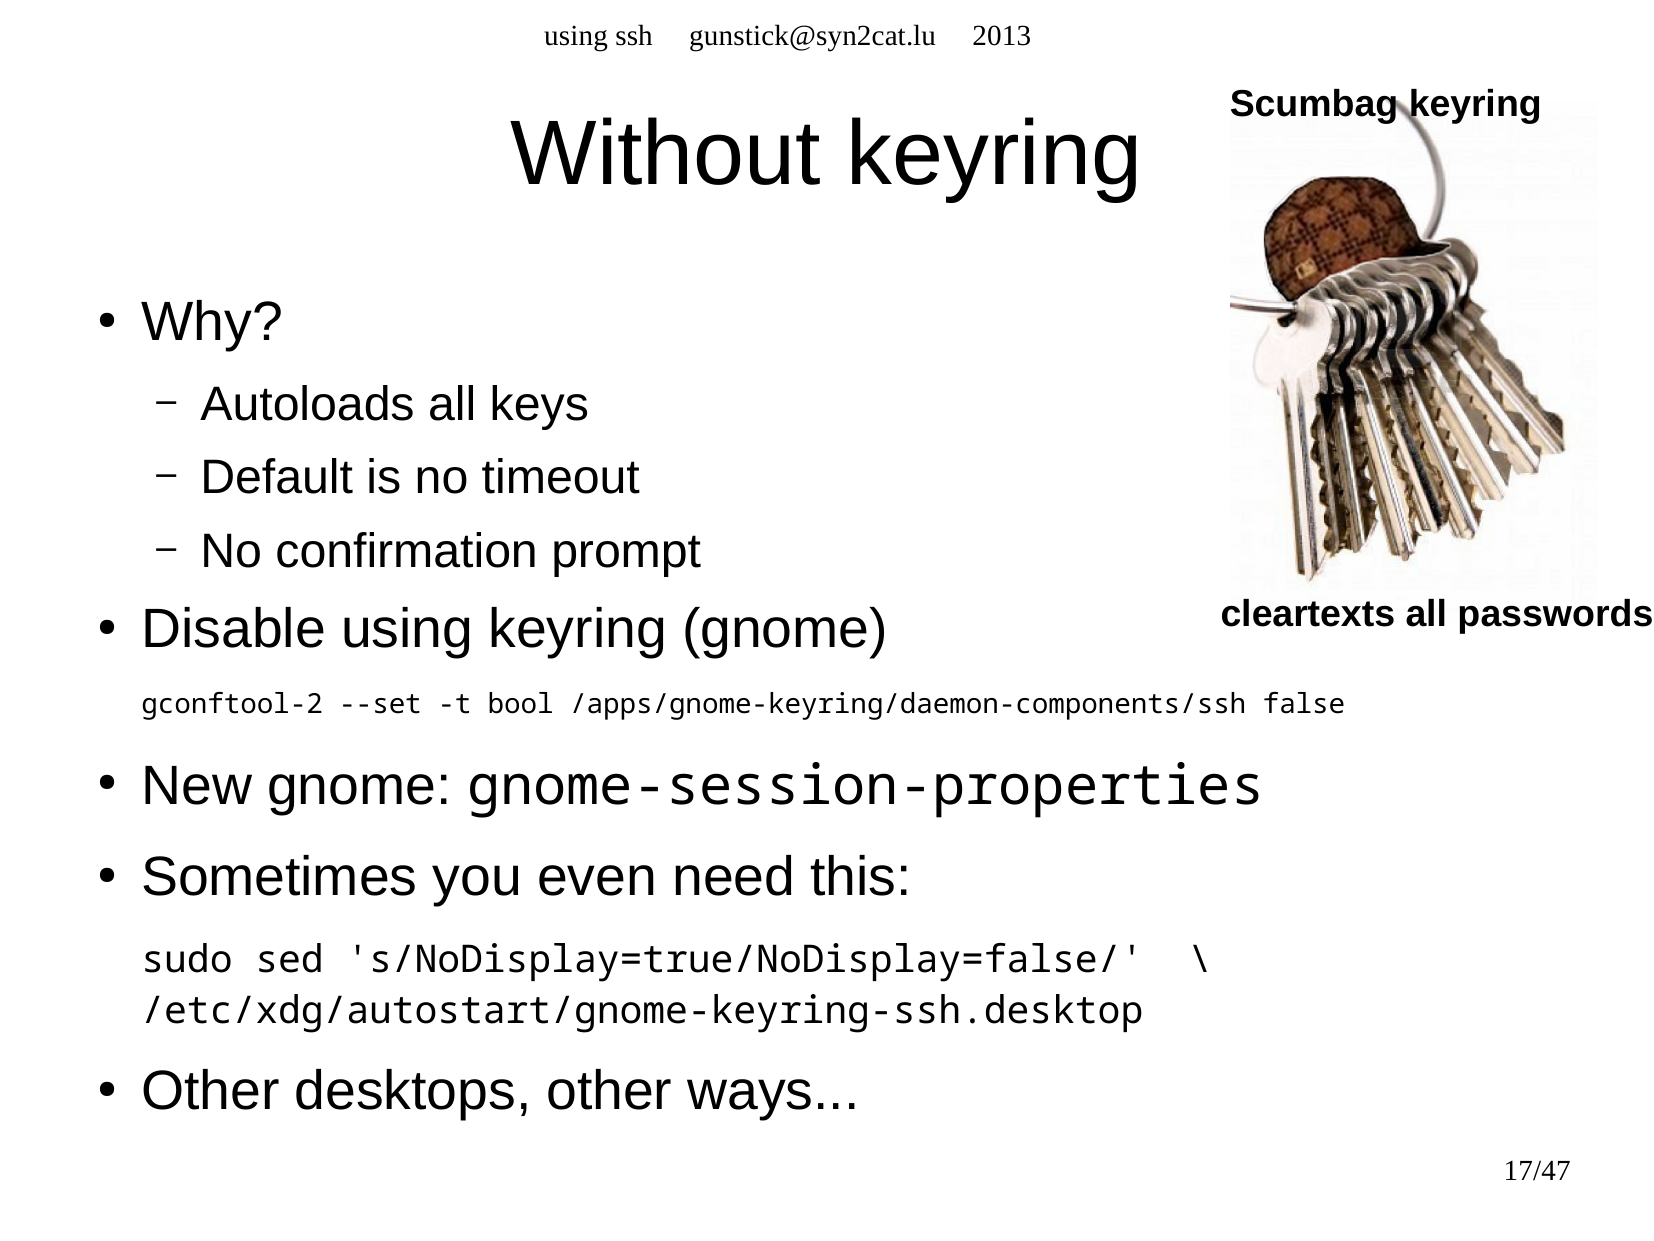

using ssh gunstick@syn2cat.lu 2013
# Without keyring
Scumbag keyring
Why?
Autoloads all keys
Default is no timeout
No confirmation prompt
Disable using keyring (gnome)
gconftool-2 --set -t bool /apps/gnome-keyring/daemon-components/ssh false
New gnome: gnome-session-properties
Sometimes you even need this:
sudo sed 's/NoDisplay=true/NoDisplay=false/' \ /etc/xdg/autostart/gnome-keyring-ssh.desktop
Other desktops, other ways...
cleartexts all passwords
17